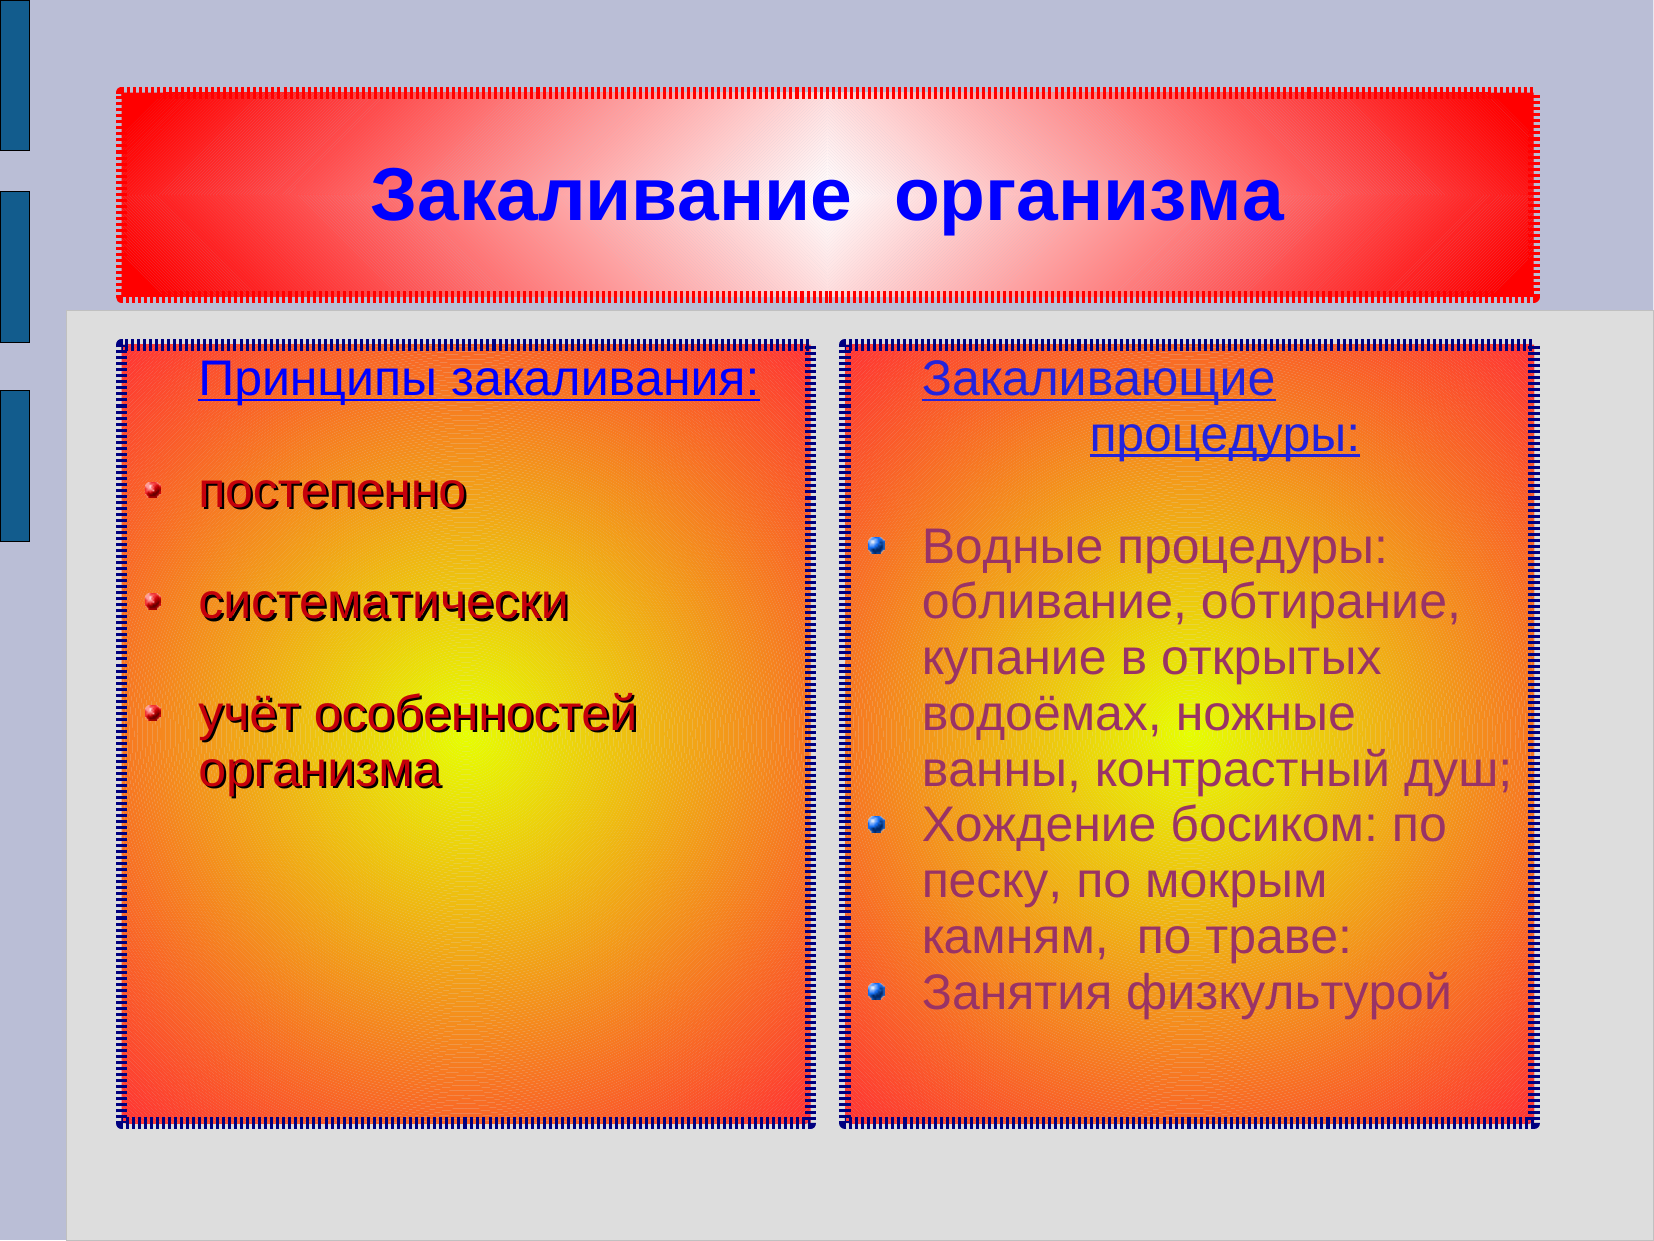

# Закаливание организма
Принципы закаливания:
постепенно
систематически
учёт особенностей организма
Закаливающие
процедуры:
Водные процедуры: обливание, обтирание, купание в открытых водоёмах, ножные ванны, контрастный душ;
Хождение босиком: по песку, по мокрым камням, по траве:
Занятия физкультурой